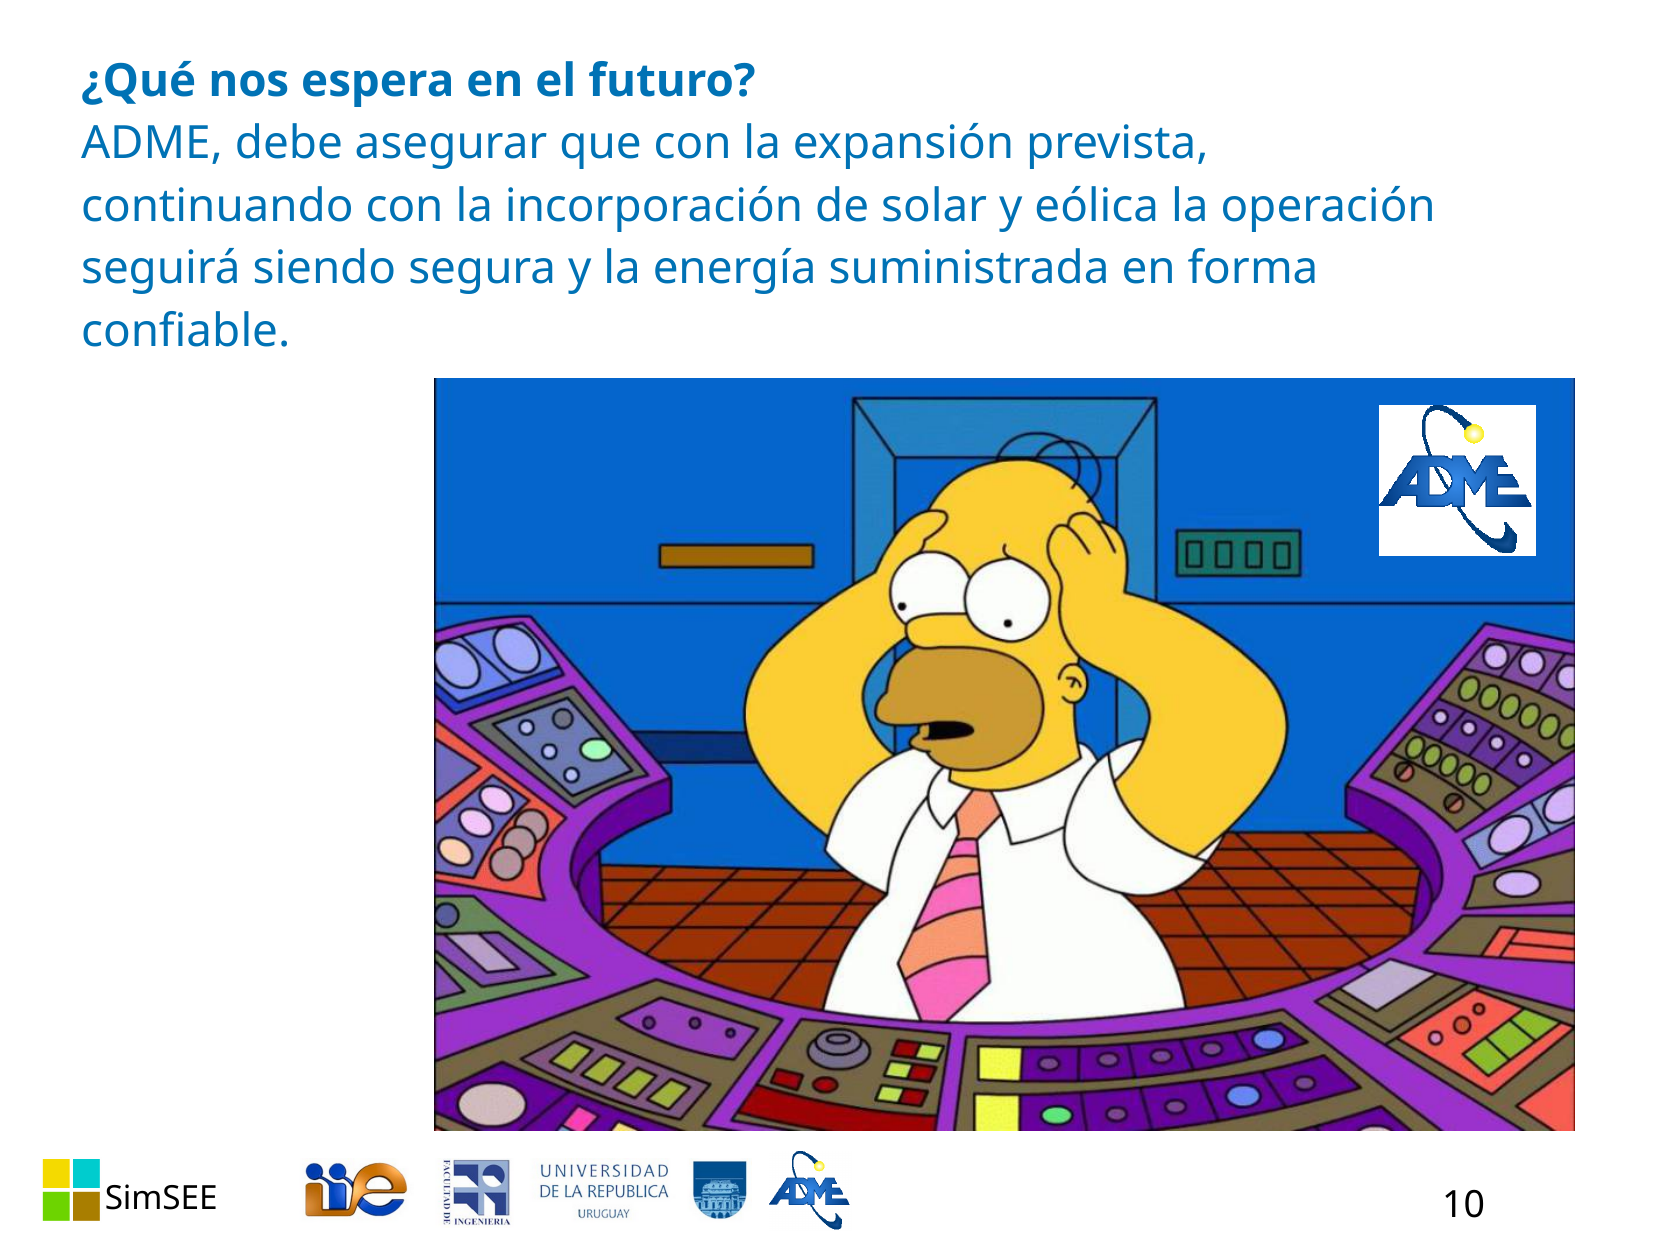

# ¿Qué nos espera en el futuro? ADME, debe asegurar que con la expansión prevista, continuando con la incorporación de solar y eólica la operación seguirá siendo segura y la energía suministrada en forma confiable.